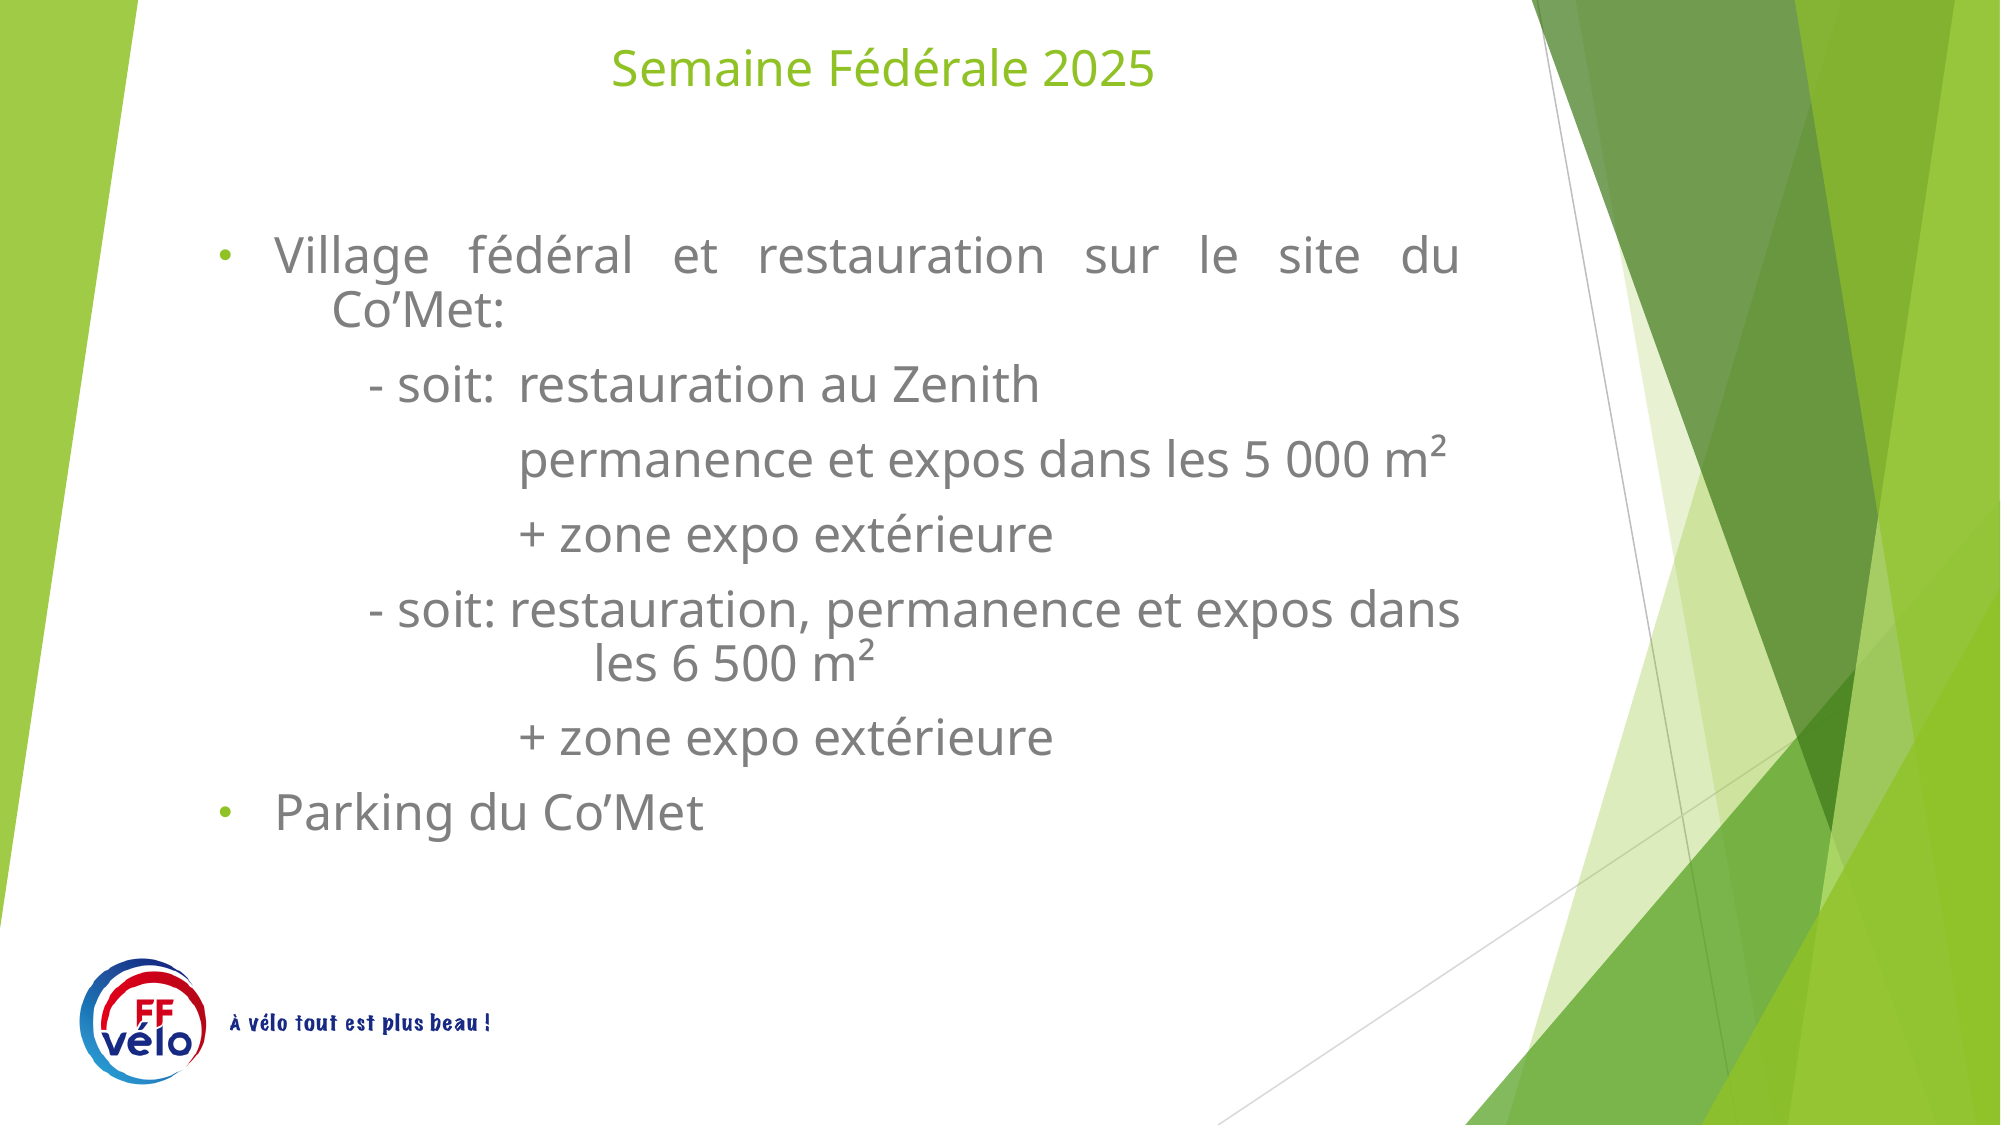

# Semaine Fédérale 2025
Village fédéral et restauration sur le site du Co’Met:
		- soit:	restauration au Zenith
				permanence et expos dans les 5 000 m²
				+ zone expo extérieure
		- soit: restauration, permanence et expos dans 					les 6 500 m²
				+ zone expo extérieure
Parking du Co’Met